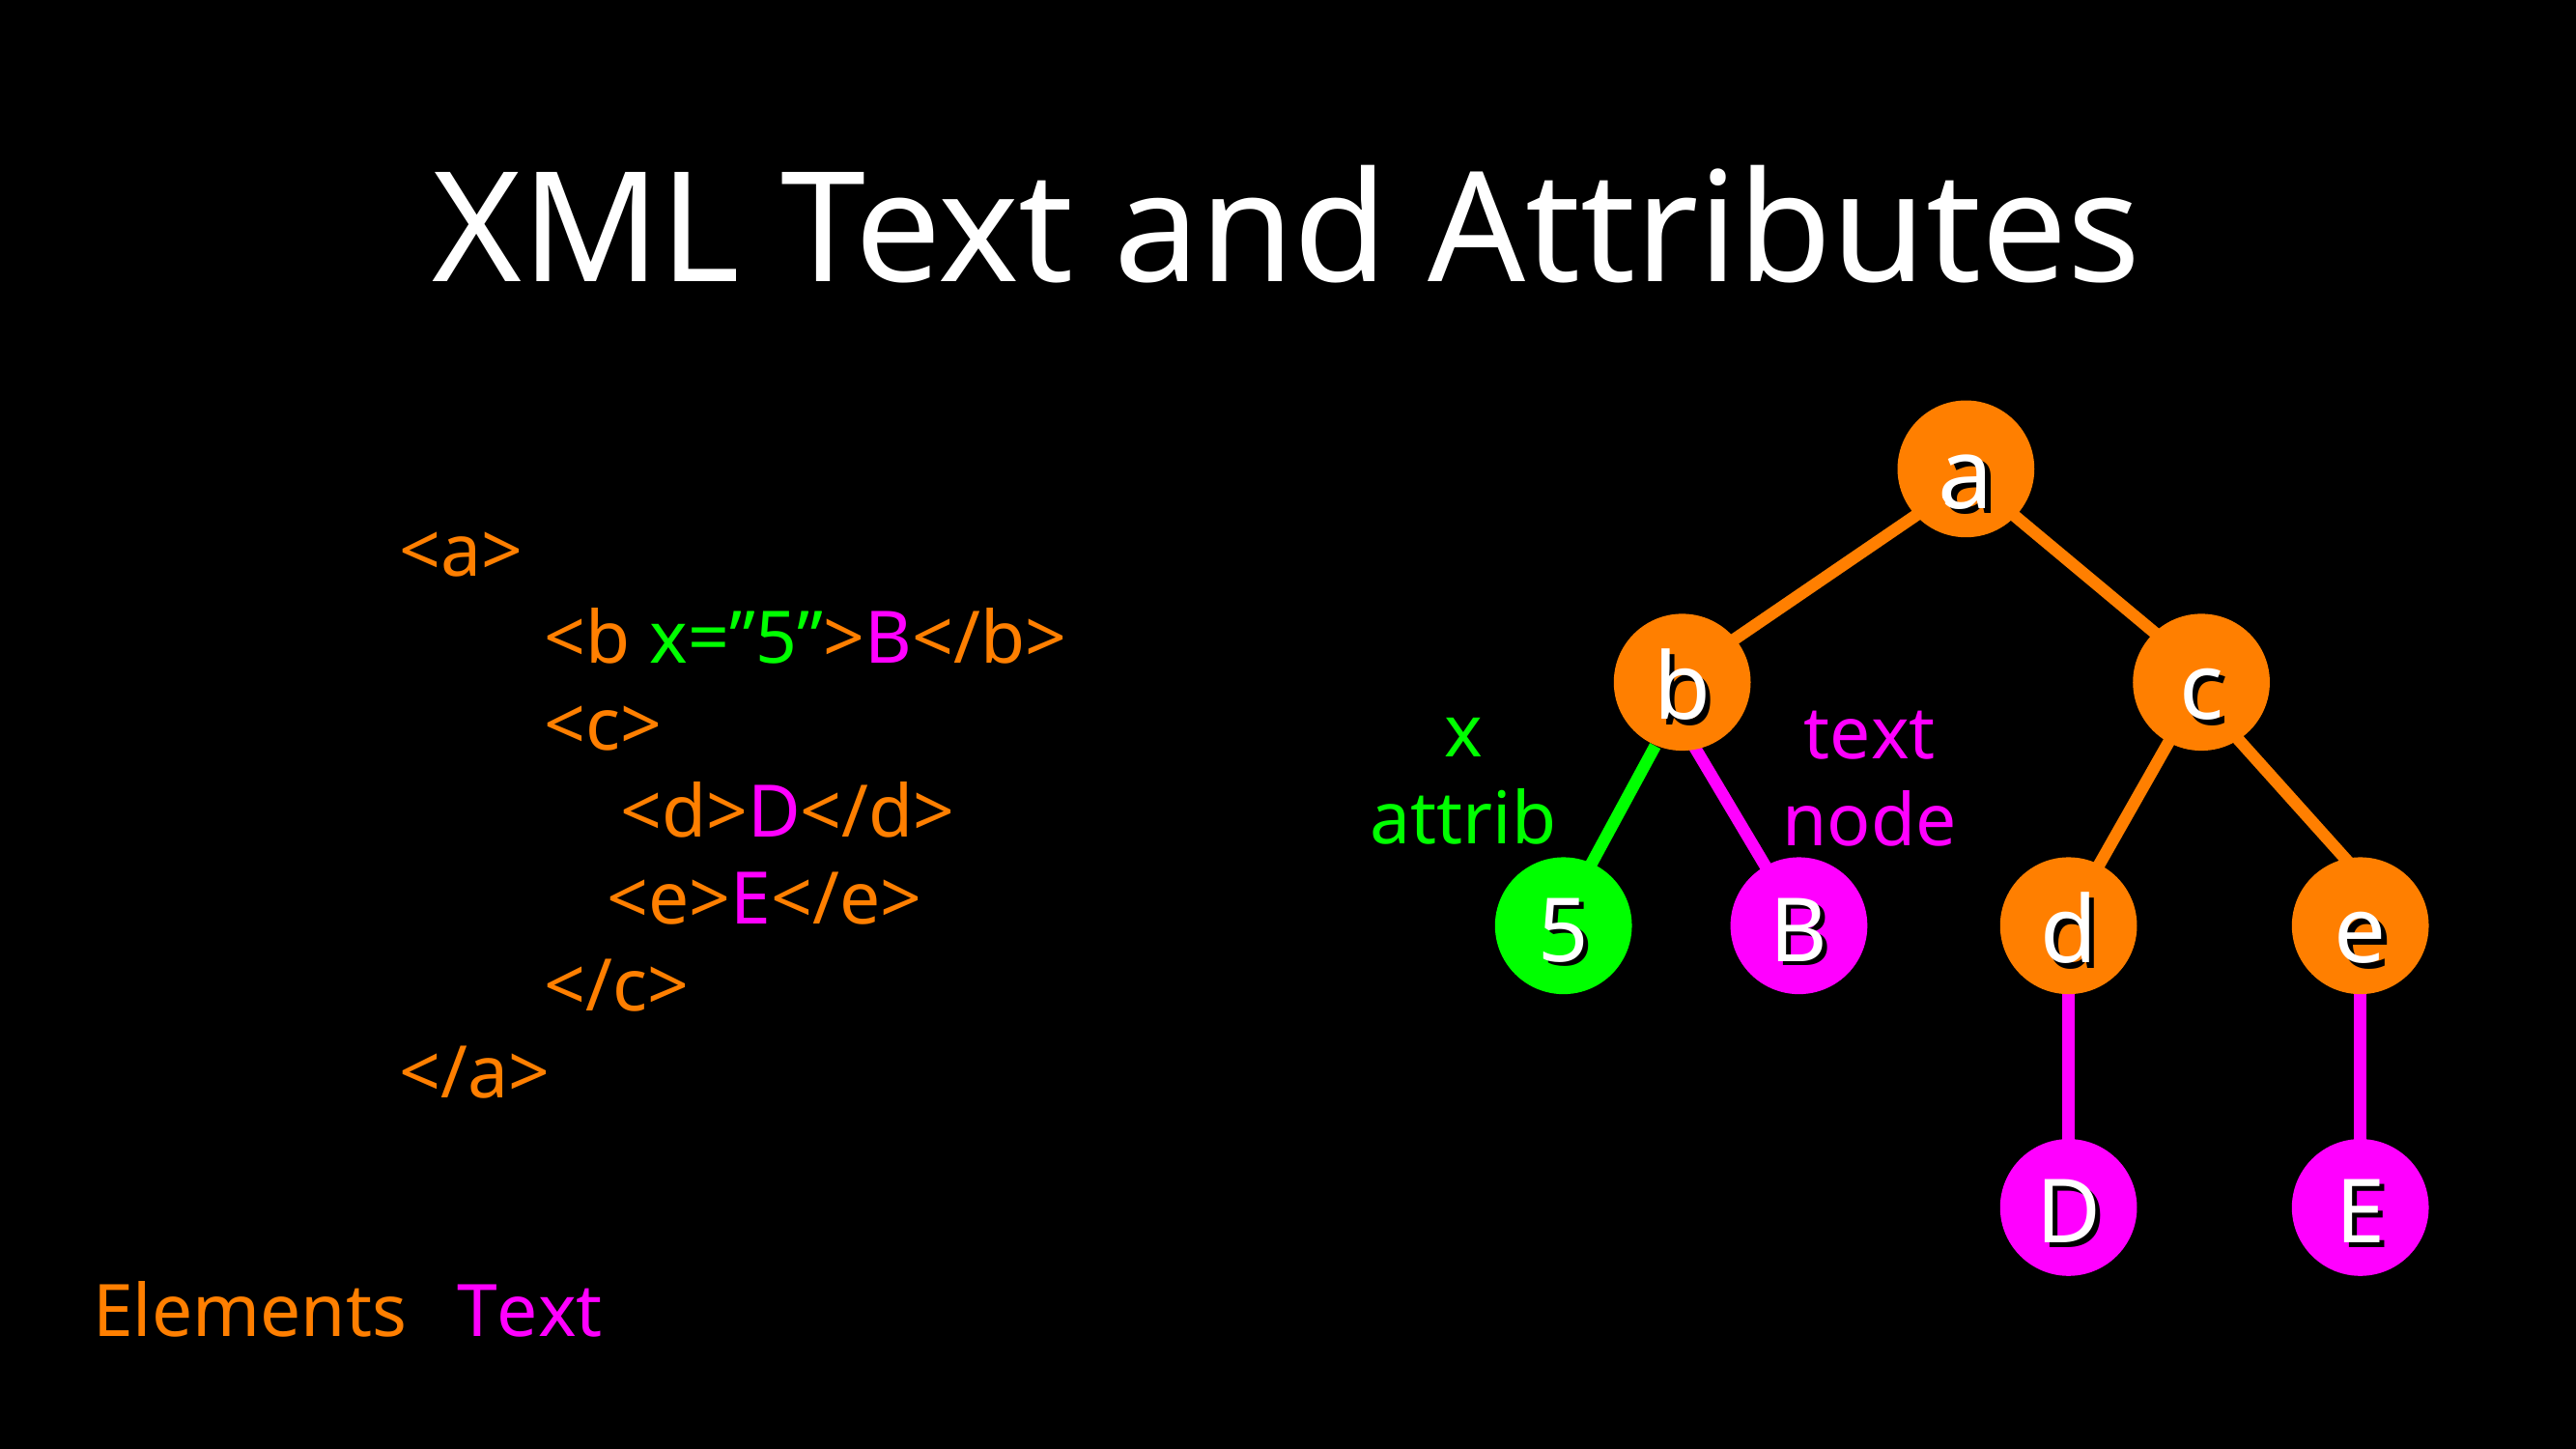

# XML Text and Attributes
a
<a>
 	<b x=”5”>B</b>
 	<c>
 	 <d>D</d>
 <e>E</e>
 	</c>
</a>
b
c
x
attrib
text
node
5
B
d
e
D
E
Elements
Text